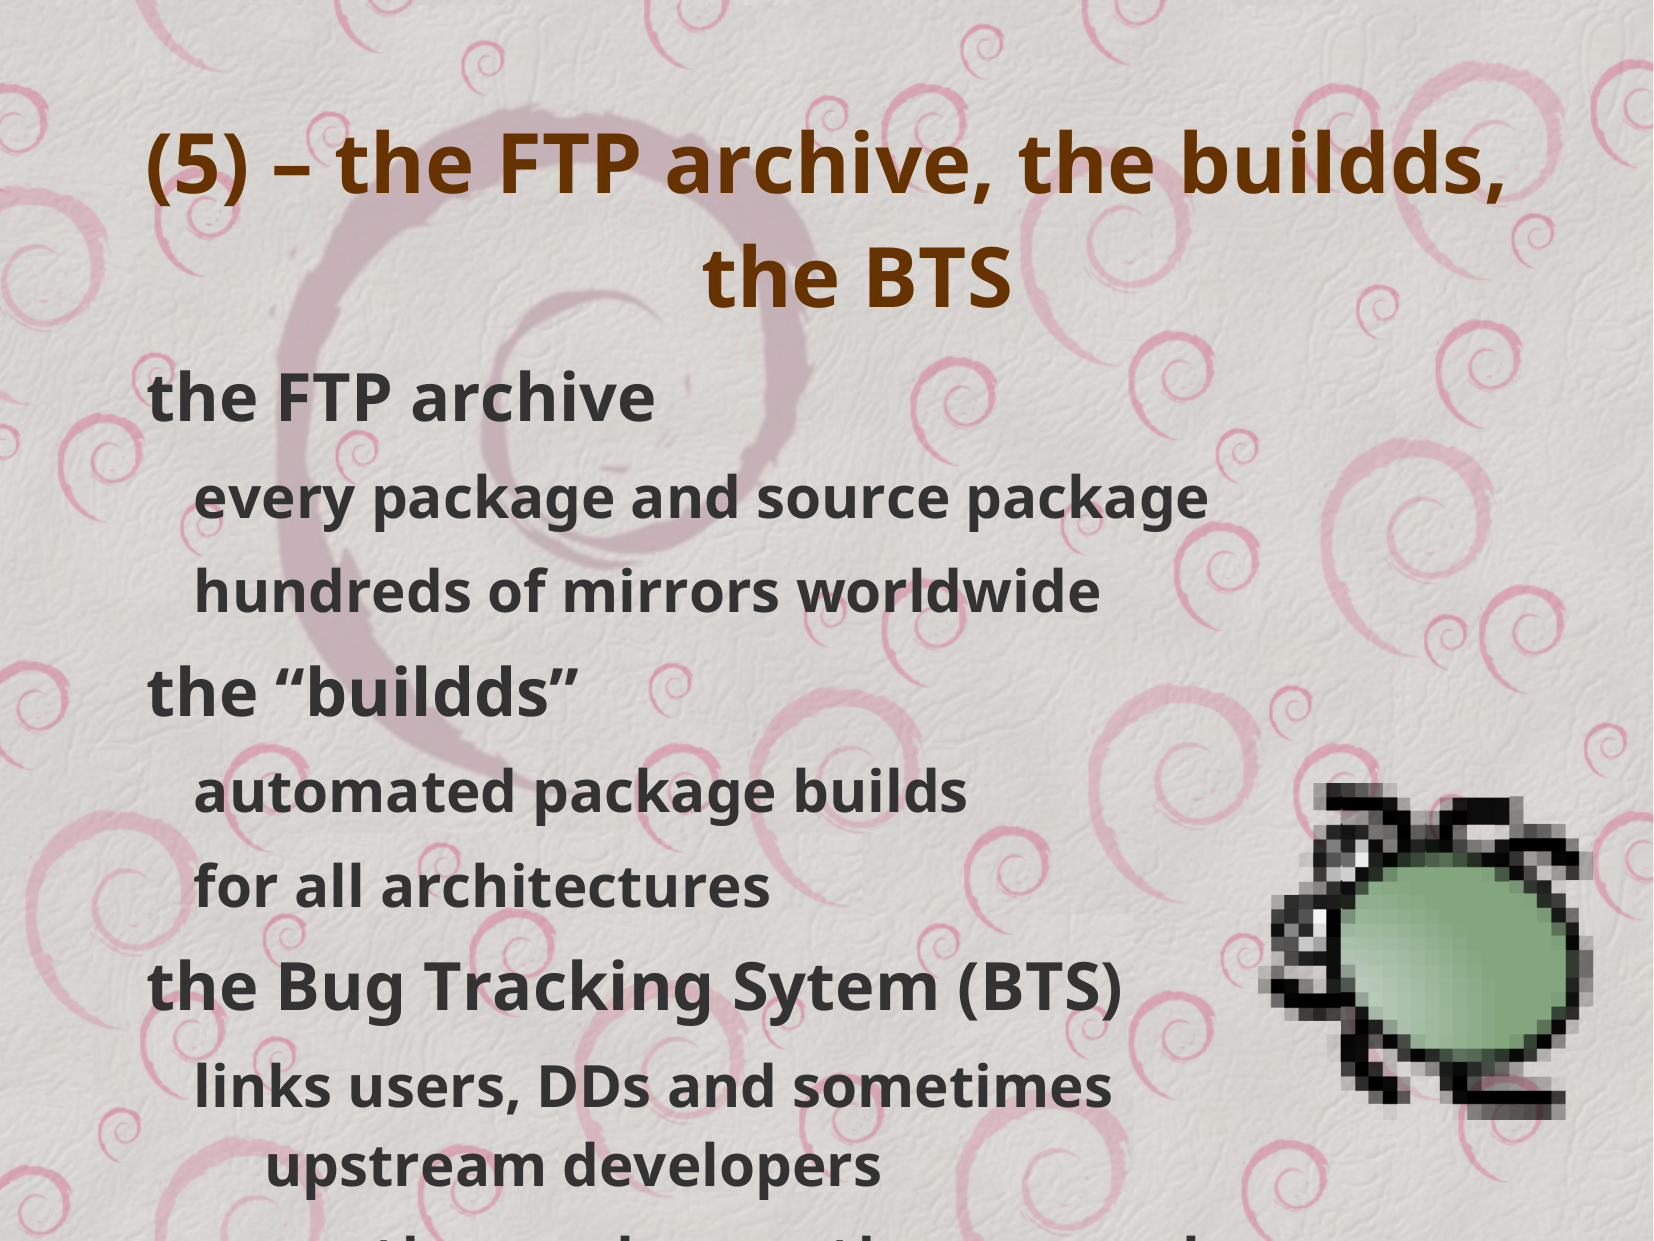

# (5) – the FTP archive, the buildds, the BTS
the FTP archive
every package and source package
hundreds of mirrors worldwide
the “buildds”
automated package builds
for all architectures
the Bug Tracking Sytem (BTS)
links users, DDs and sometimes
upstream developers
reportbug and reportbug-ng tools